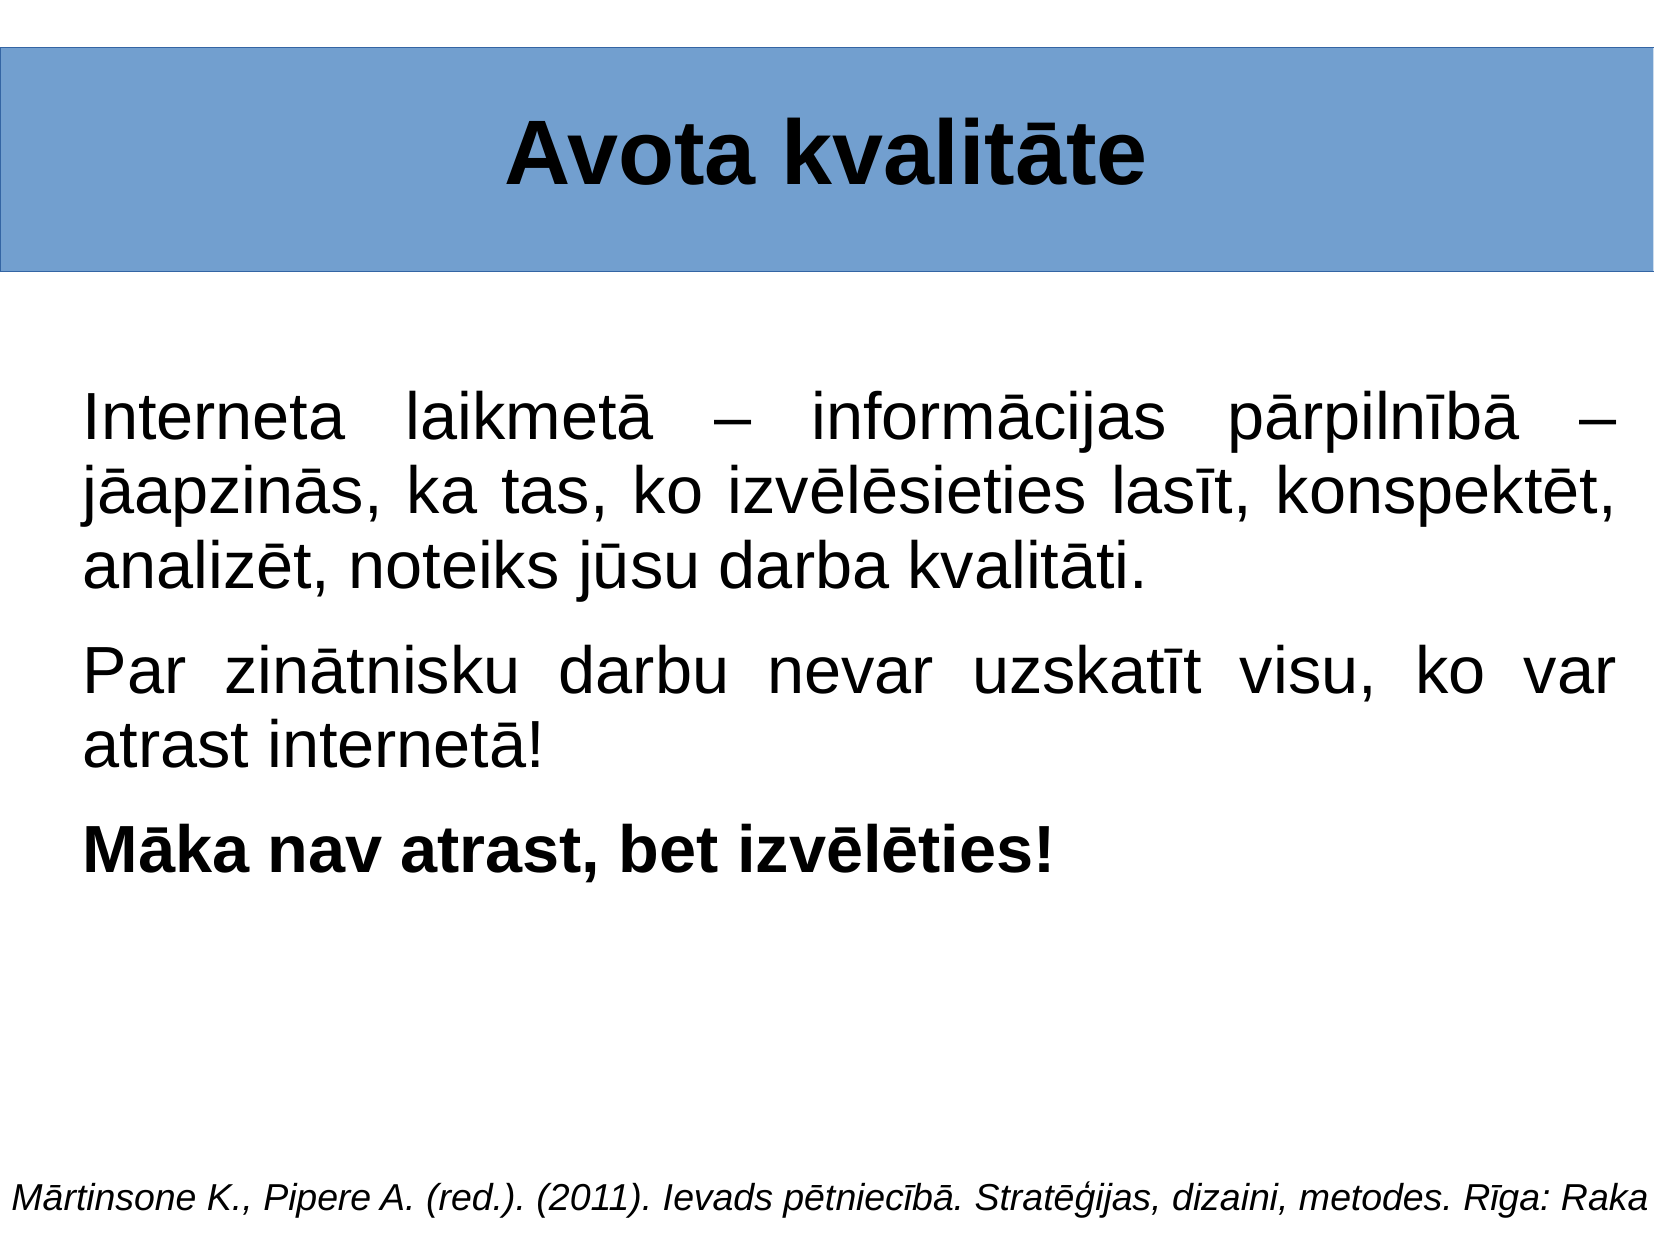

# Avota kvalitāte
Interneta laikmetā – informācijas pārpilnībā – jāapzinās, ka tas, ko izvēlēsieties lasīt, konspektēt, analizēt, noteiks jūsu darba kvalitāti.
Par zinātnisku darbu nevar uzskatīt visu, ko var atrast internetā!
Māka nav atrast, bet izvēlēties!
Mārtinsone K., Pipere A. (red.). (2011). Ievads pētniecībā. Stratēģijas, dizaini, metodes. Rīga: Raka